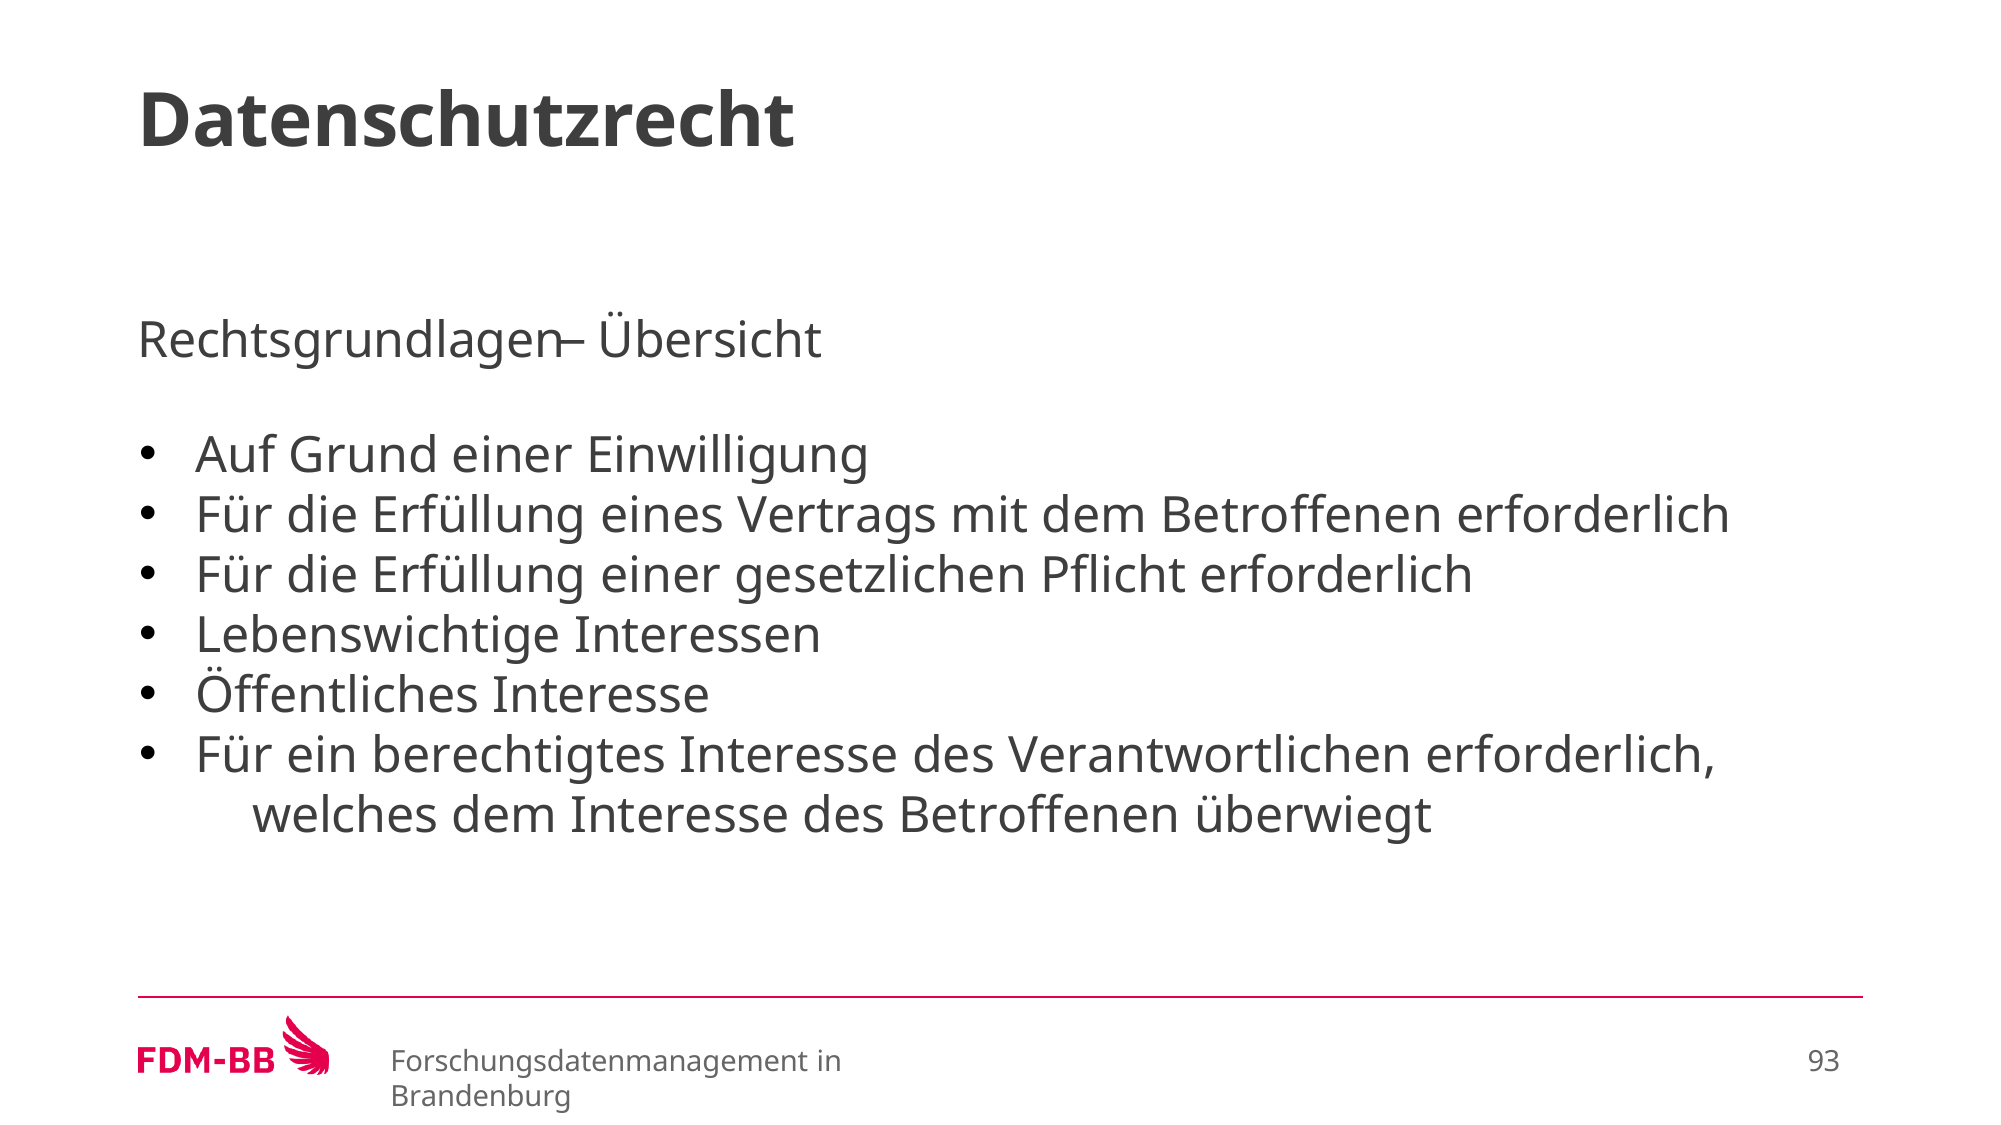

# Datenschutzrecht
Rechtsgrundlagen	Übersicht
Auf Grund einer Einwilligung
Für die Erfüllung eines Vertrags mit dem Betroffenen erforderlich
Für die Erfüllung einer gesetzlichen Pflicht erforderlich
Lebenswichtige Interessen
Öffentliches Interesse
Für ein berechtigtes Interesse des Verantwortlichen erforderlich, welches dem Interesse des Betroffenen überwiegt
Forschungsdatenmanagement in Brandenburg
93